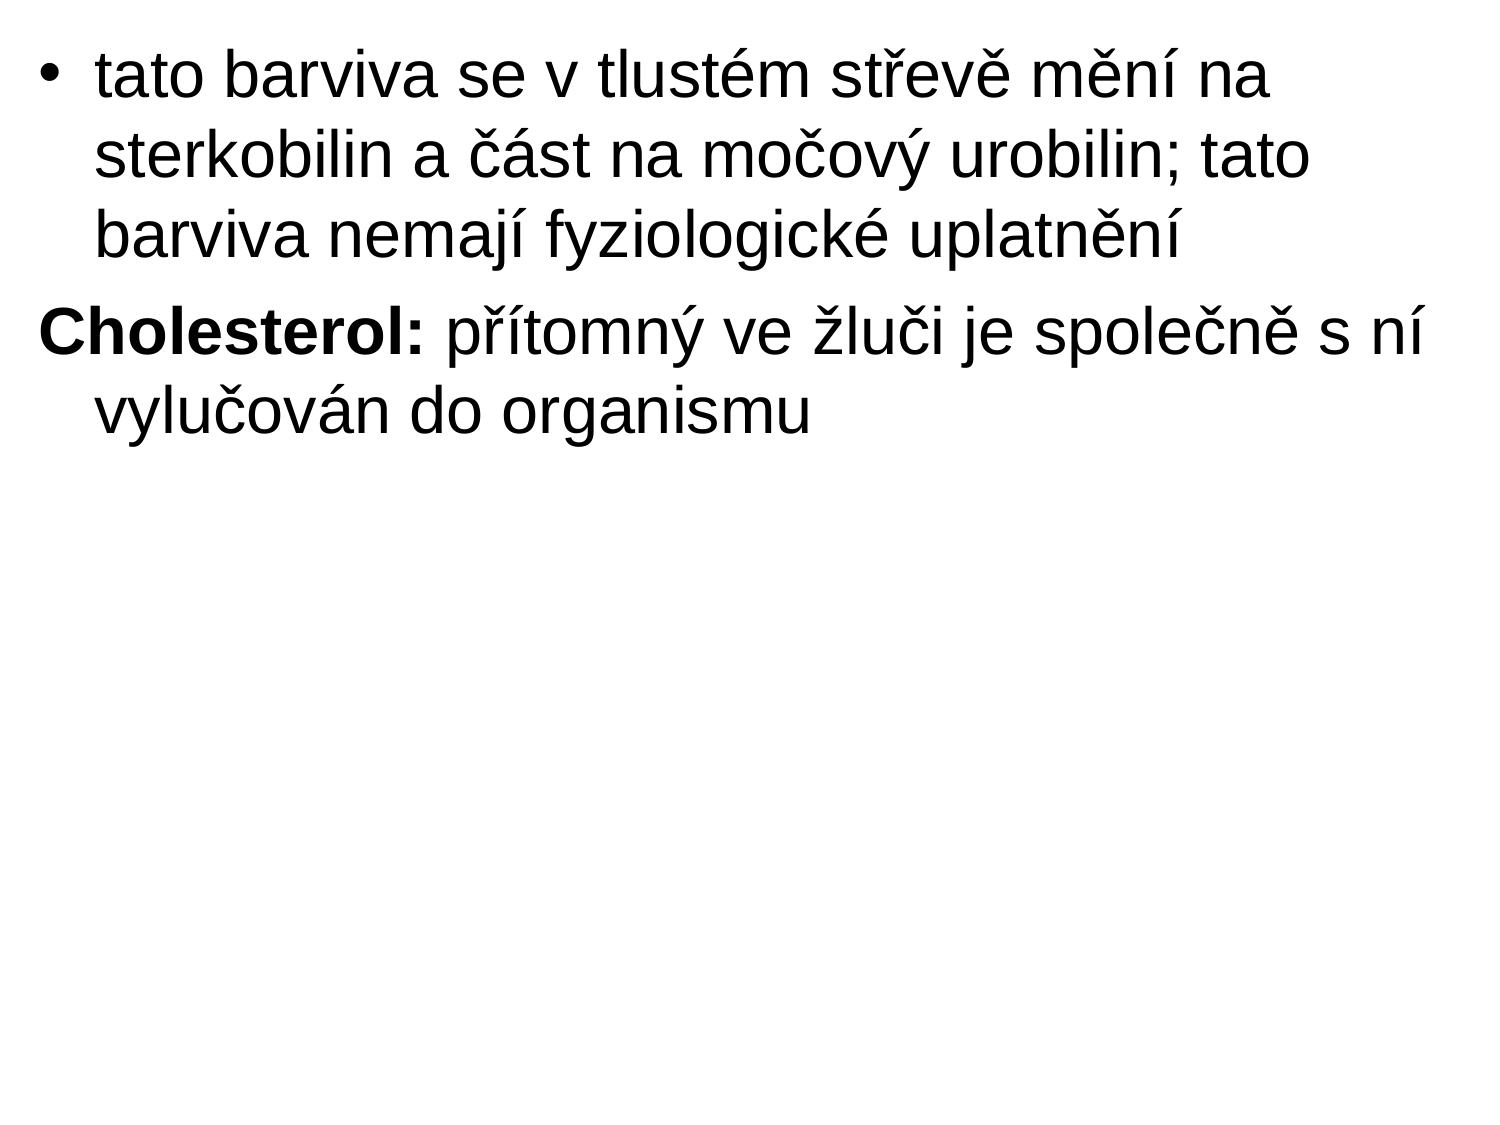

# tato barviva se v tlustém střevě mění na sterkobilin a část na močový urobilin; tato barviva nemají fyziologické uplatnění
Cholesterol: přítomný ve žluči je společně s ní vylučován do organismu